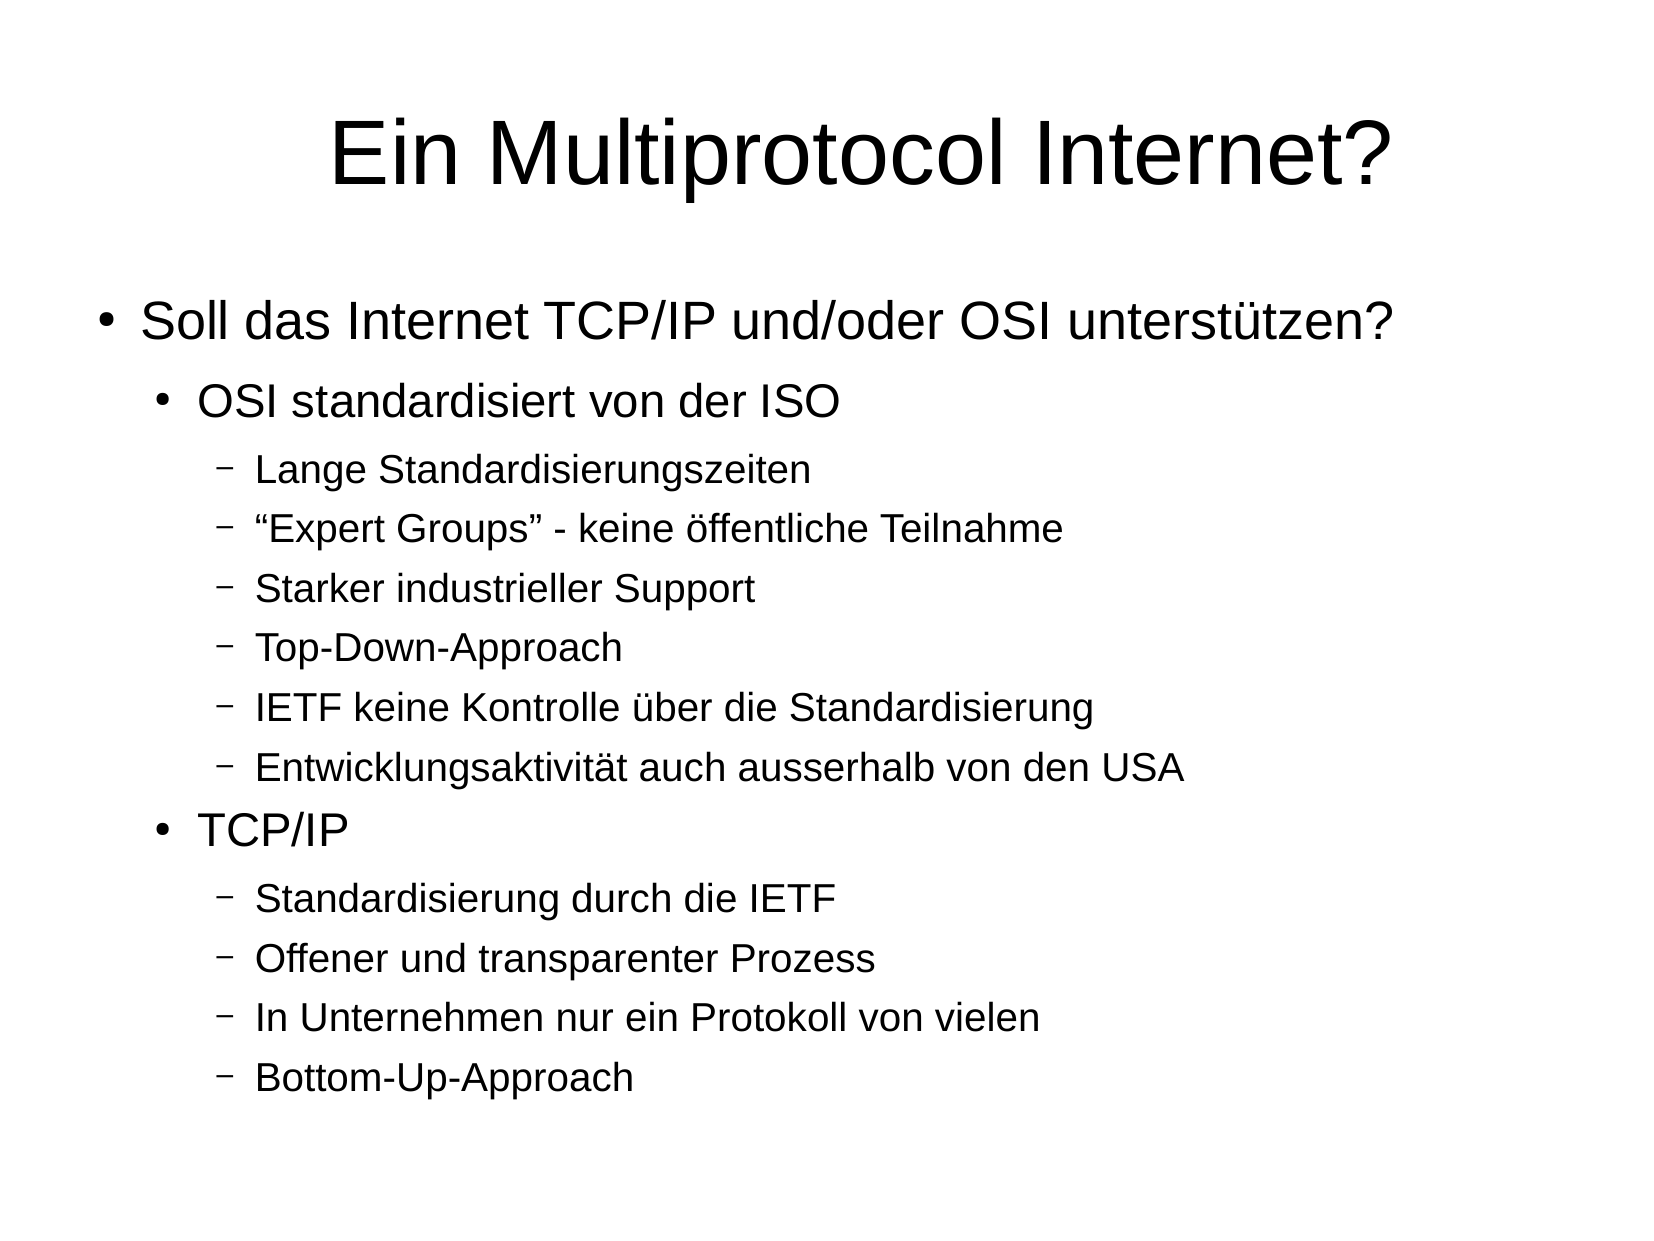

# Ein Multiprotocol Internet?
Soll das Internet TCP/IP und/oder OSI unterstützen?
OSI standardisiert von der ISO
Lange Standardisierungszeiten
“Expert Groups” - keine öffentliche Teilnahme
Starker industrieller Support
Top-Down-Approach
IETF keine Kontrolle über die Standardisierung
Entwicklungsaktivität auch ausserhalb von den USA
TCP/IP
Standardisierung durch die IETF
Offener und transparenter Prozess
In Unternehmen nur ein Protokoll von vielen
Bottom-Up-Approach